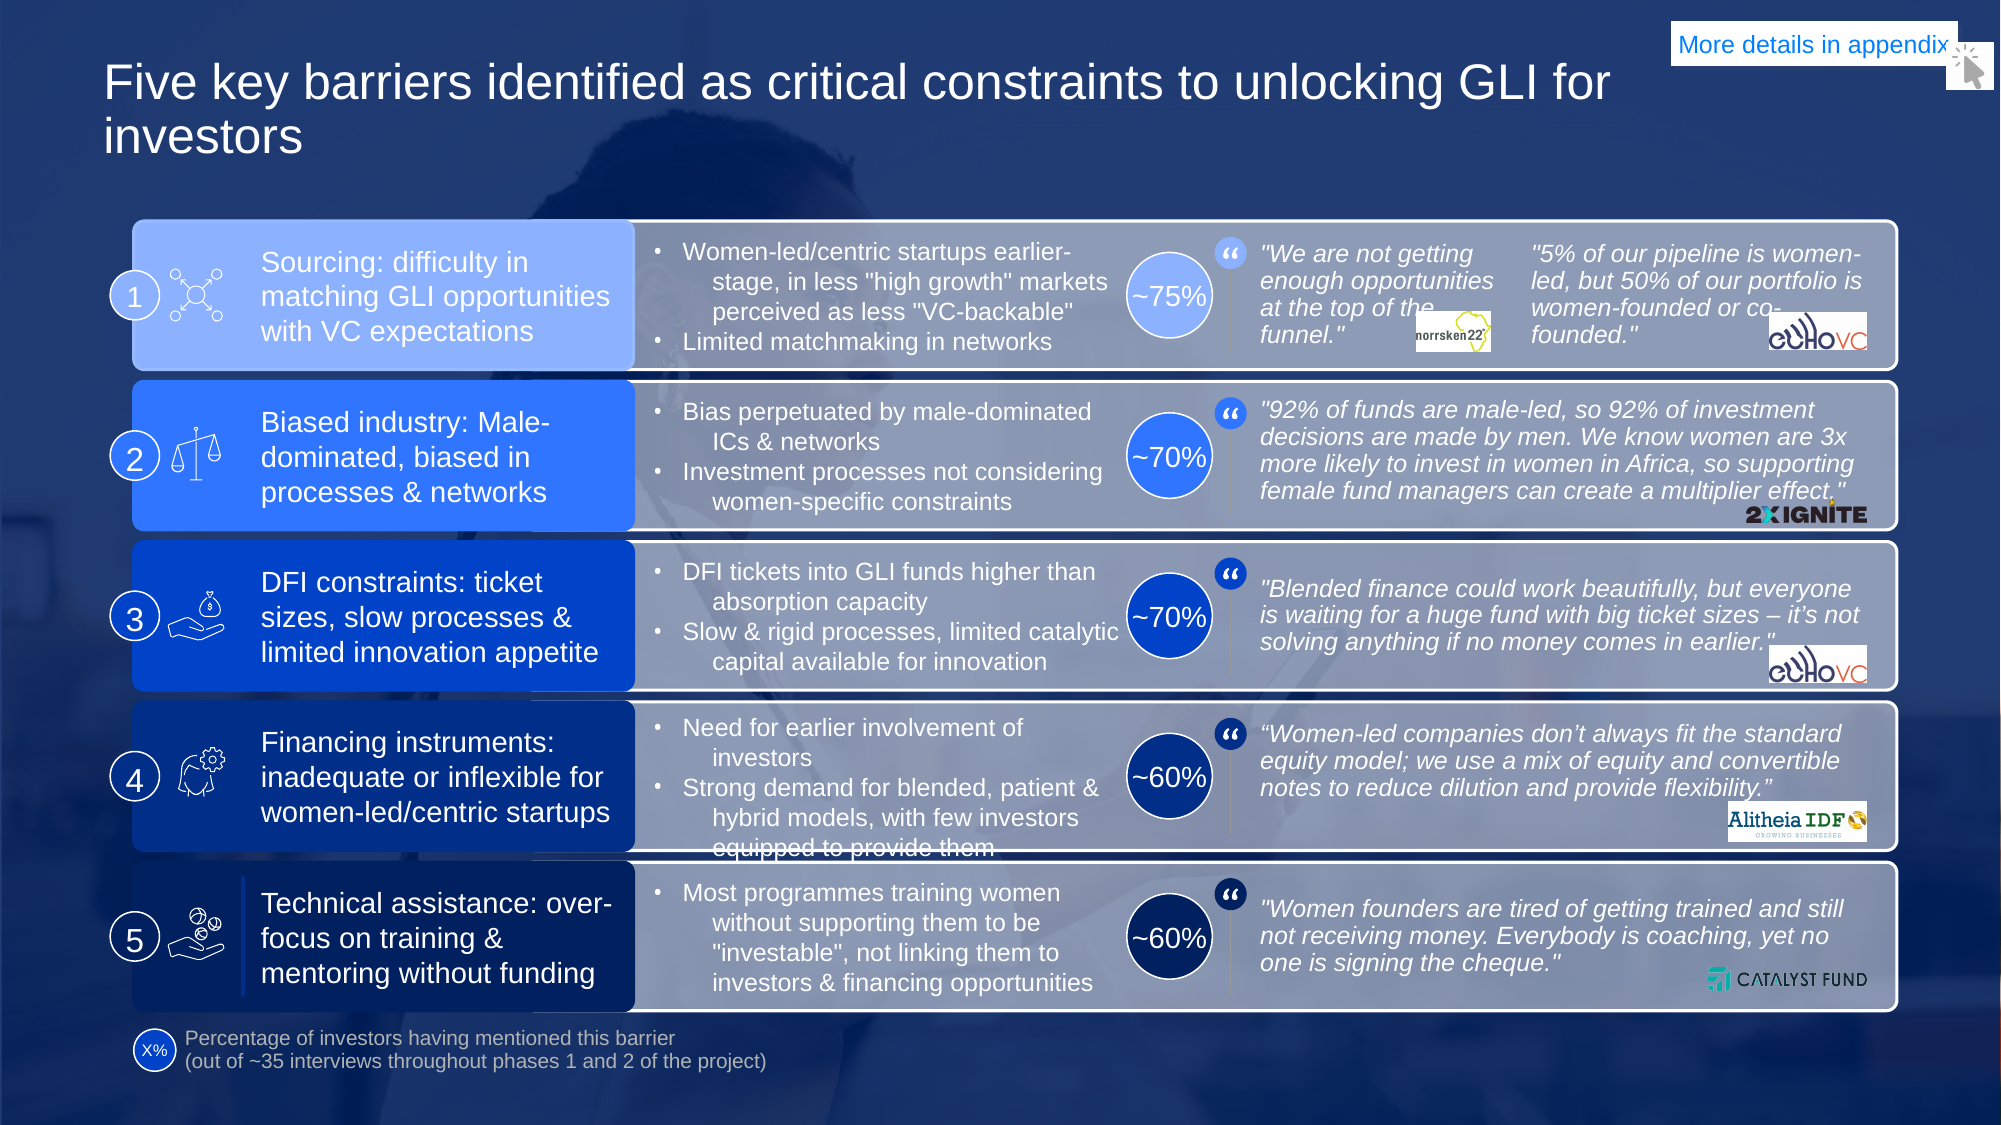

More details in appendix
# Five key barriers identified as critical constraints to unlocking GLI for investors
Sourcing: difficulty in matching GLI opportunities with VC expectations
Women-led/centric startups earlier-stage, in less "high growth" markets perceived as less "VC-backable"
Limited matchmaking in networks
"We are not getting enough opportunities at the top of the funnel."
"5% of our pipeline is women-led, but 50% of our portfolio is women-founded or co-founded."
~75%
1
Biased industry: Male-dominated, biased in processes & networks
Bias perpetuated by male-dominated ICs & networks
Investment processes not considering women-specific constraints
"92% of funds are male-led, so 92% of investment decisions are made by men. We know women are 3x more likely to invest in women in Africa, so supporting female fund managers can create a multiplier effect."
~70%
2
DFI constraints: ticket sizes, slow processes & limited innovation appetite
DFI tickets into GLI funds higher than absorption capacity
Slow & rigid processes, limited catalytic capital available for innovation
"Blended finance could work beautifully, but everyone is waiting for a huge fund with big ticket sizes – it’s not solving anything if no money comes in earlier."
~70%
3
Financing instruments: inadequate or inflexible for women-led/centric startups
Need for earlier involvement of investors
Strong demand for blended, patient & hybrid models, with few investors equipped to provide them
“Women-led companies don’t always fit the standard equity model; we use a mix of equity and convertible notes to reduce dilution and provide flexibility.”
~60%
4
Technical assistance: over-focus on training & mentoring without funding
Most programmes training women without supporting them to be "investable", not linking them to investors & financing opportunities
"Women founders are tired of getting trained and still not receiving money. Everybody is coaching, yet no one is signing the cheque."
~60%
5
Percentage of investors having mentioned this barrier
(out of ~35 interviews throughout phases 1 and 2 of the project)
X%